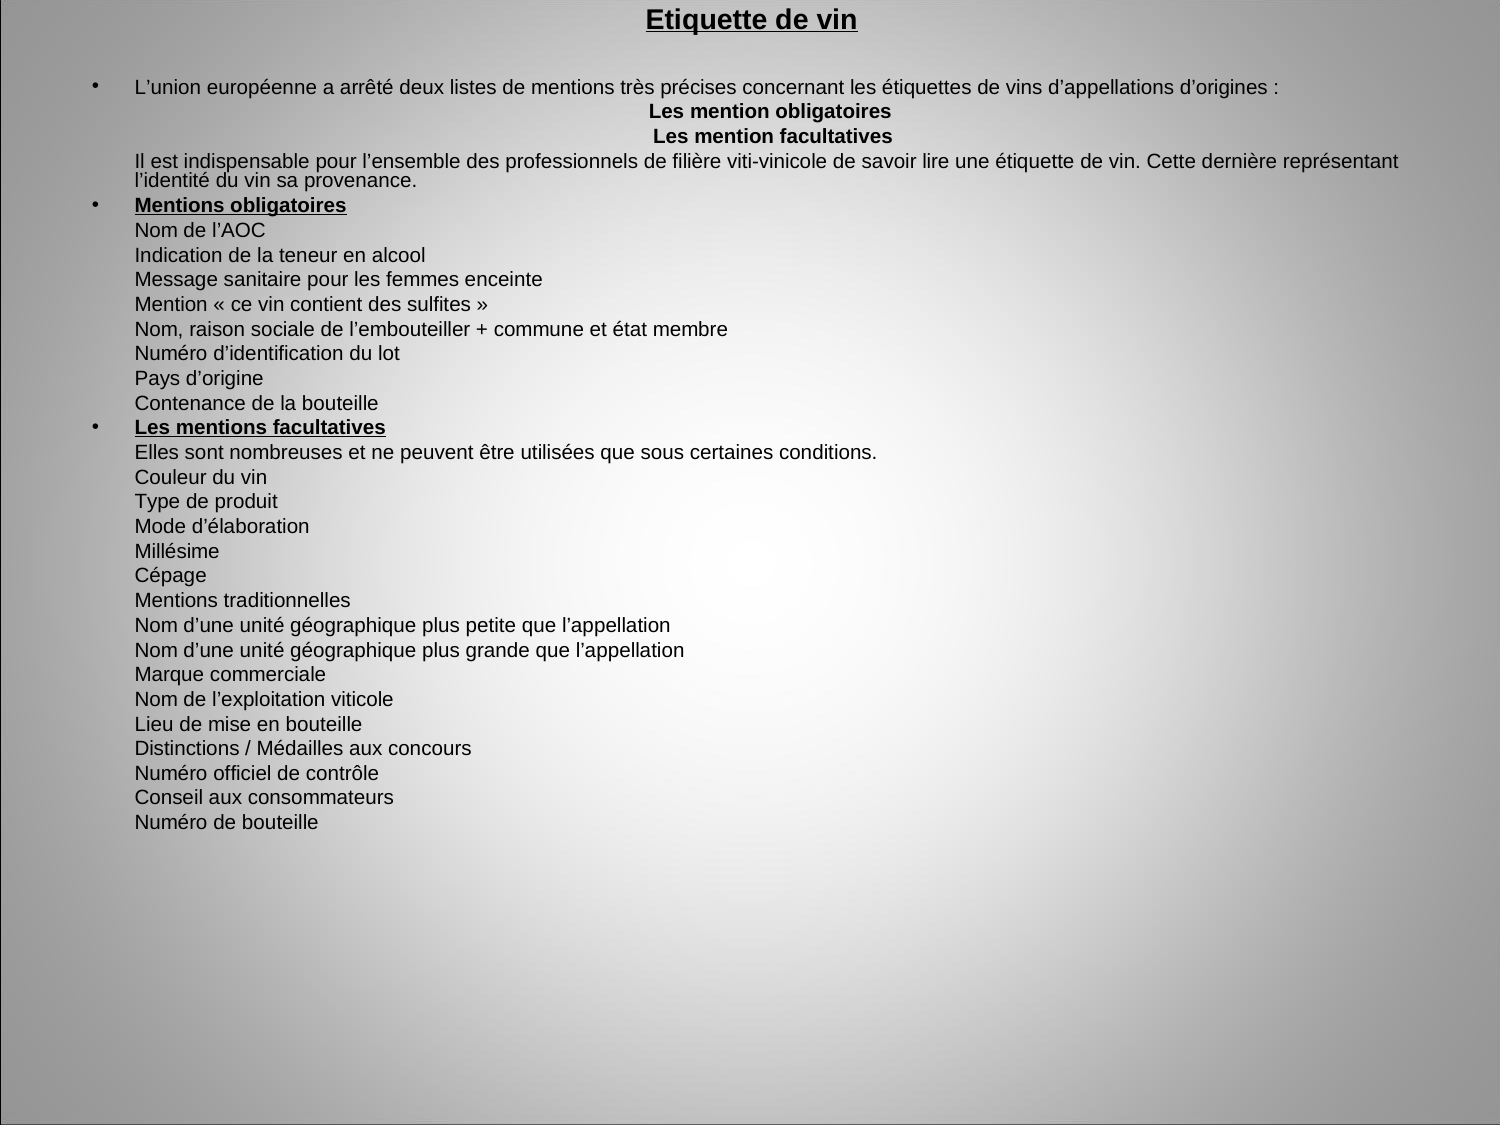

# Etiquette de vin
L’union européenne a arrêté deux listes de mentions très précises concernant les étiquettes de vins d’appellations d’origines :
	Les mention obligatoires
	Les mention facultatives
	Il est indispensable pour l’ensemble des professionnels de filière viti-vinicole de savoir lire une étiquette de vin. Cette dernière représentant l’identité du vin sa provenance.
Mentions obligatoires
	Nom de l’AOC
	Indication de la teneur en alcool
	Message sanitaire pour les femmes enceinte
	Mention « ce vin contient des sulfites »
	Nom, raison sociale de l’embouteiller + commune et état membre
	Numéro d’identification du lot
	Pays d’origine
	Contenance de la bouteille
Les mentions facultatives
	Elles sont nombreuses et ne peuvent être utilisées que sous certaines conditions.
	Couleur du vin
	Type de produit
	Mode d’élaboration
	Millésime
	Cépage
	Mentions traditionnelles
	Nom d’une unité géographique plus petite que l’appellation
	Nom d’une unité géographique plus grande que l’appellation
	Marque commerciale
	Nom de l’exploitation viticole
	Lieu de mise en bouteille
	Distinctions / Médailles aux concours
	Numéro officiel de contrôle
	Conseil aux consommateurs
	Numéro de bouteille